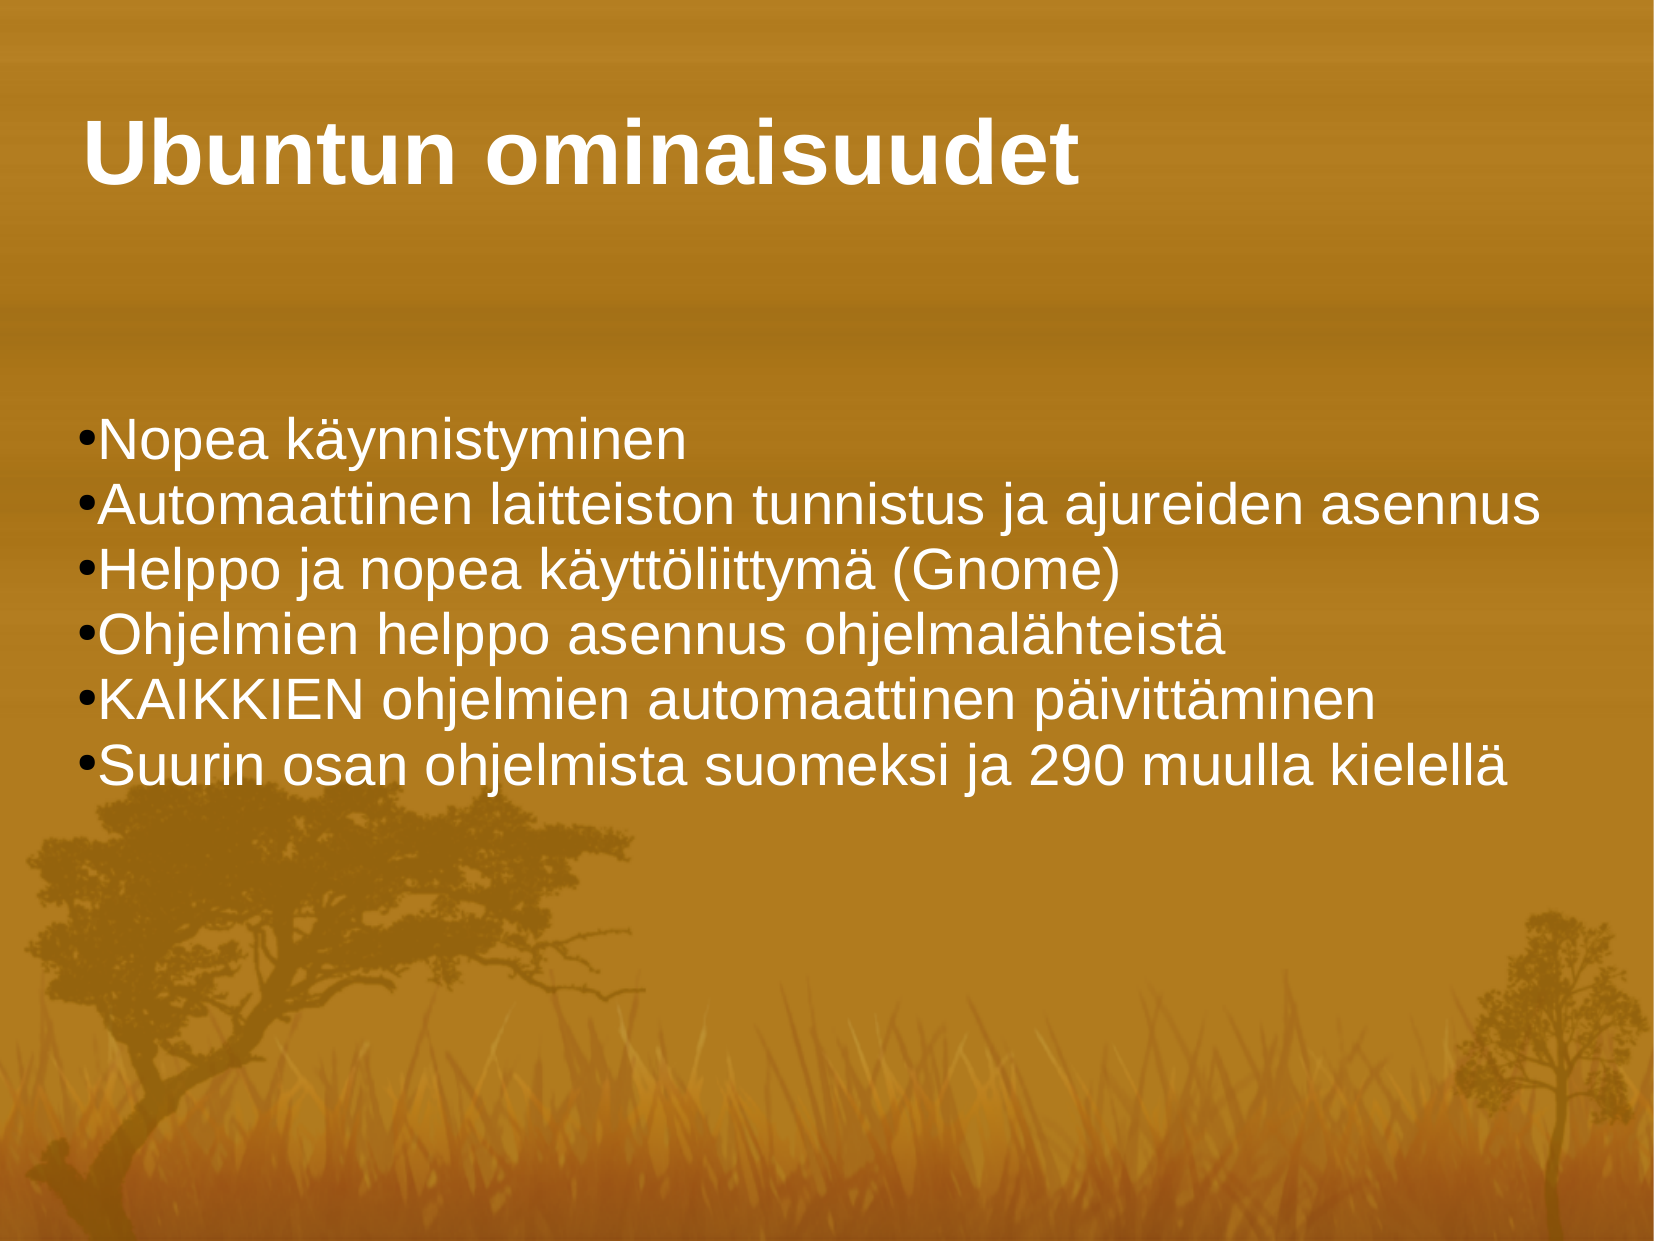

# Ubuntun ominaisuudet
Nopea käynnistyminen
Automaattinen laitteiston tunnistus ja ajureiden asennus
Helppo ja nopea käyttöliittymä (Gnome)
Ohjelmien helppo asennus ohjelmalähteistä
KAIKKIEN ohjelmien automaattinen päivittäminen
Suurin osan ohjelmista suomeksi ja 290 muulla kielellä